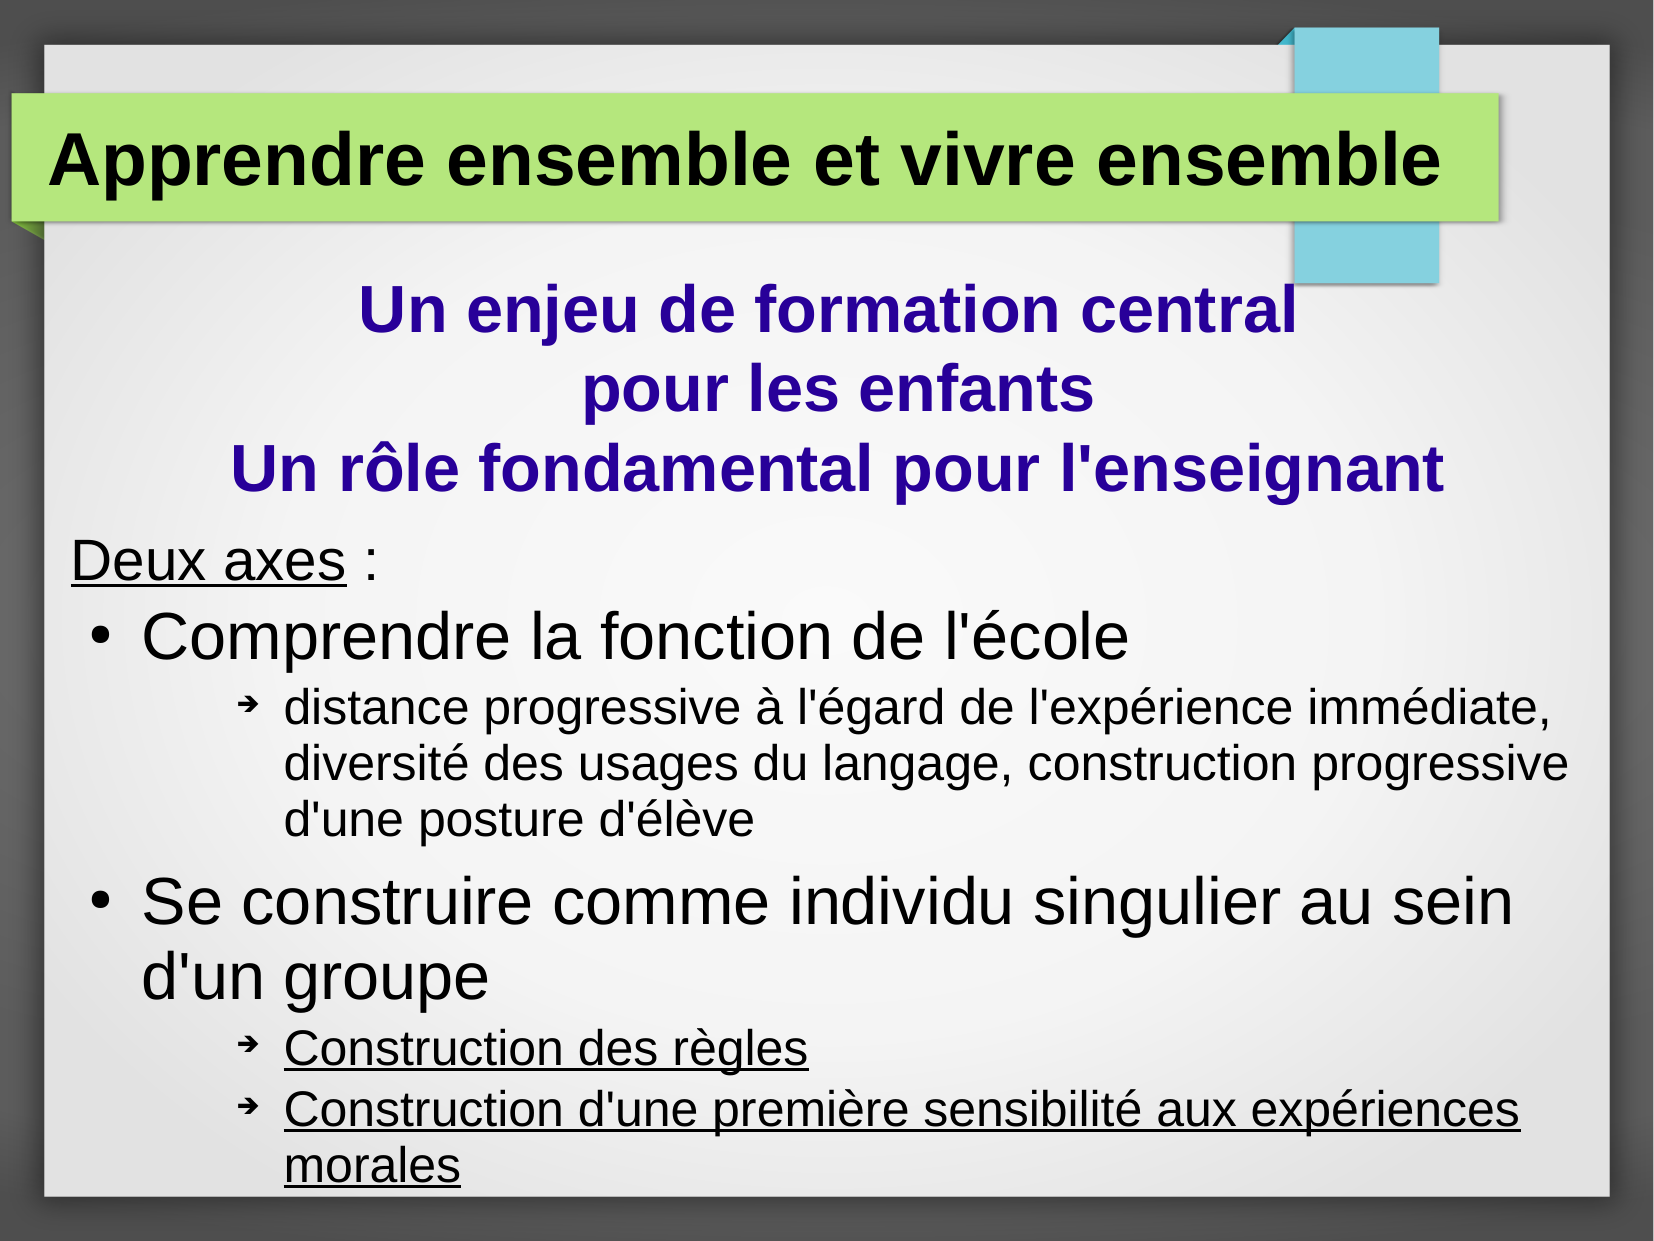

Apprendre ensemble et vivre ensemble
# Un enjeu de formation central
pour les enfants
Un rôle fondamental pour l'enseignant
Deux axes :
Comprendre la fonction de l'école
distance progressive à l'égard de l'expérience immédiate, diversité des usages du langage, construction progressive d'une posture d'élève
Se construire comme individu singulier au sein d'un groupe
Construction des règles
Construction d'une première sensibilité aux expériences morales